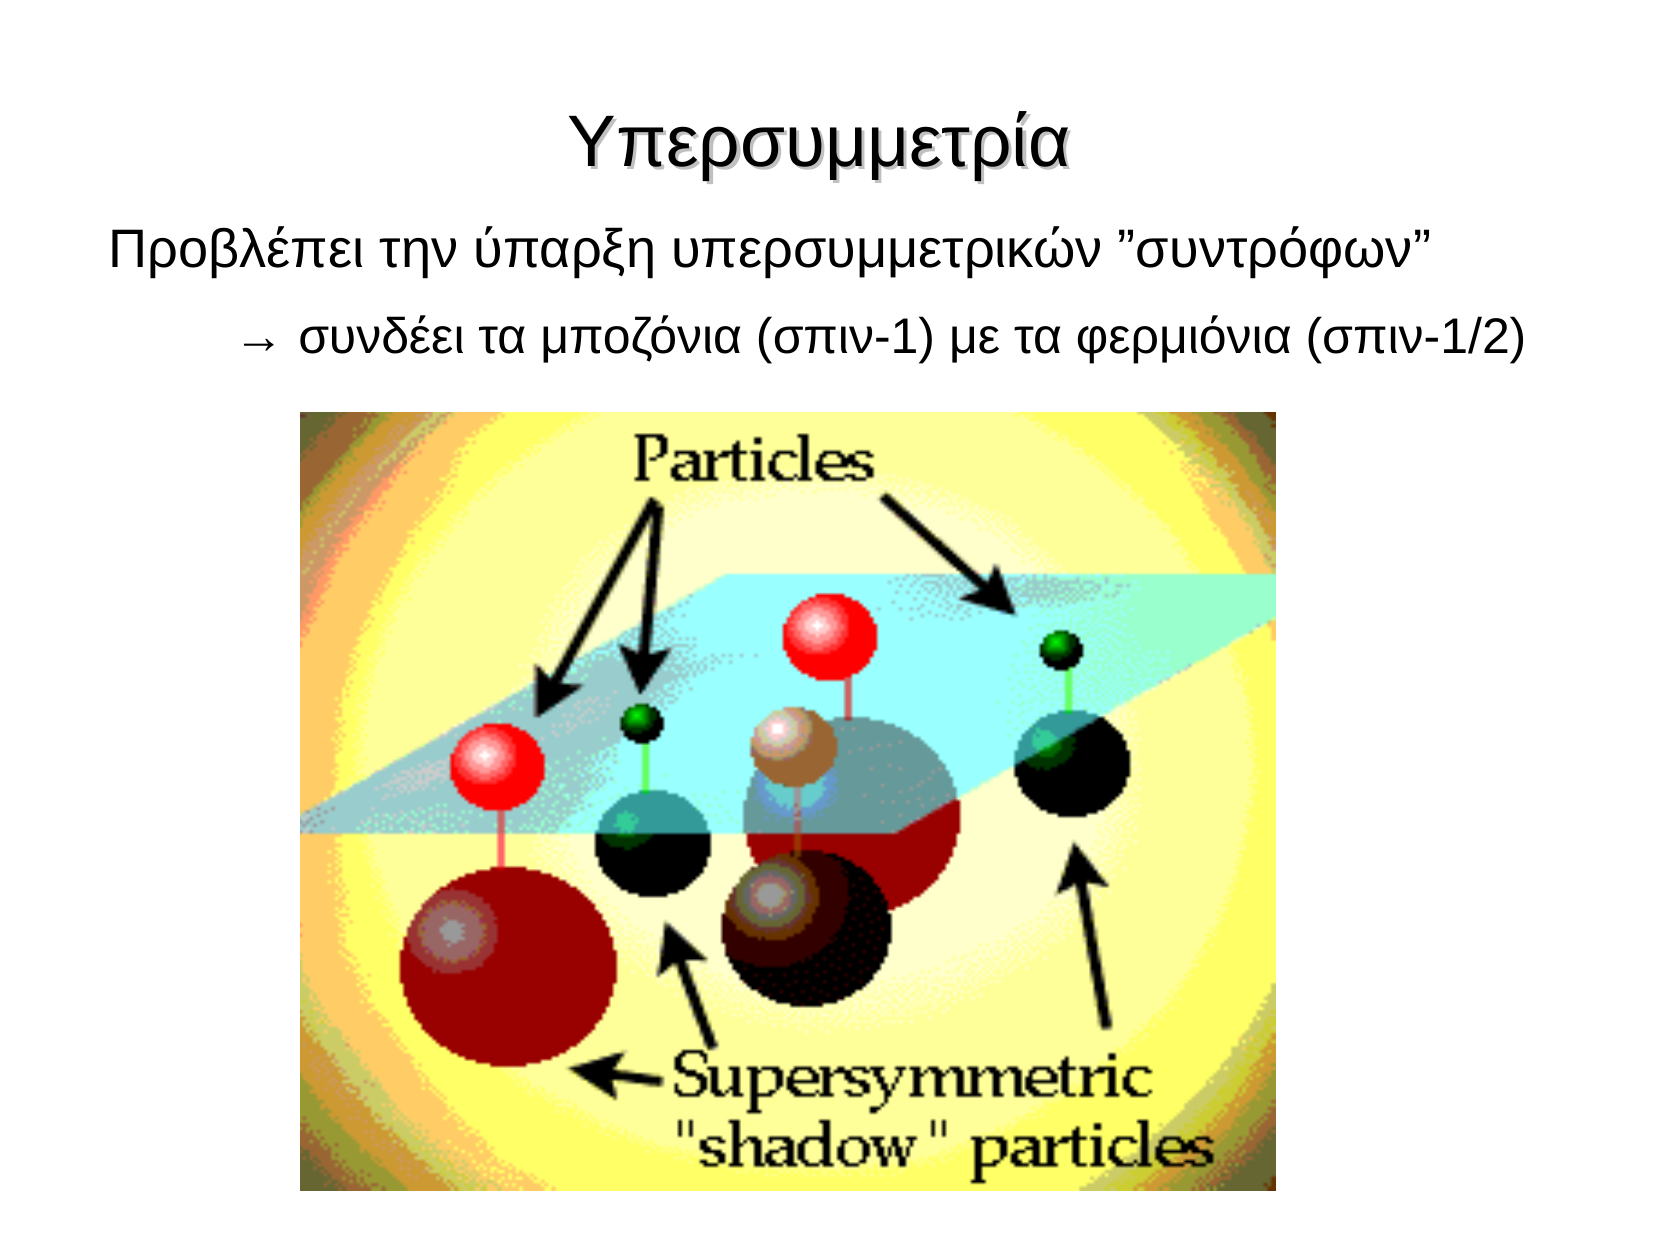

# Υπερσυμμετρία
Προβλέπει την ύπαρξη υπερσυμμετρικών ”συντρόφων”
 → συνδέει τα μποζόνια (σπιν-1) με τα φερμιόνια (σπιν-1/2)